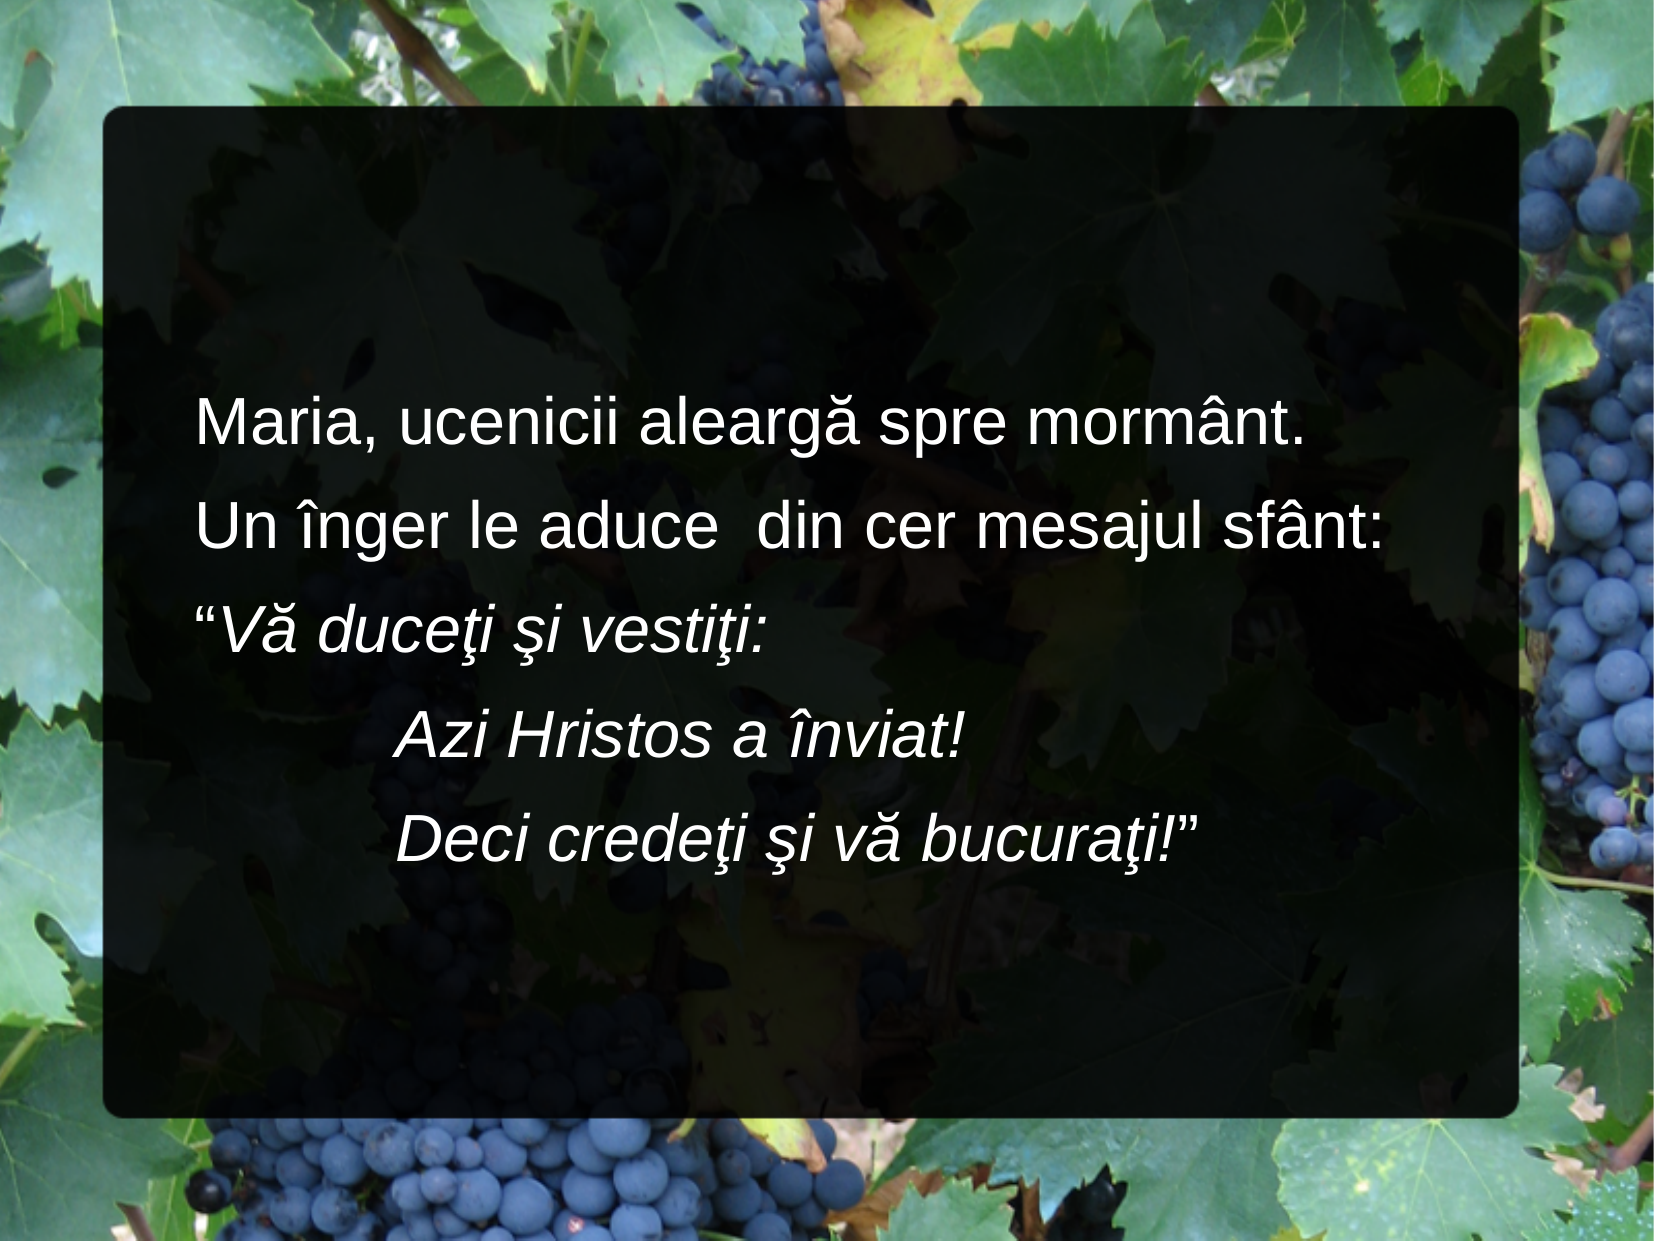

# Maria, ucenicii aleargă spre mormânt.
Un înger le aduce din cer mesajul sfânt:
“Vă duceţi şi vestiţi:
 		Azi Hristos a înviat!
 		Deci credeţi şi vă bucuraţi!”